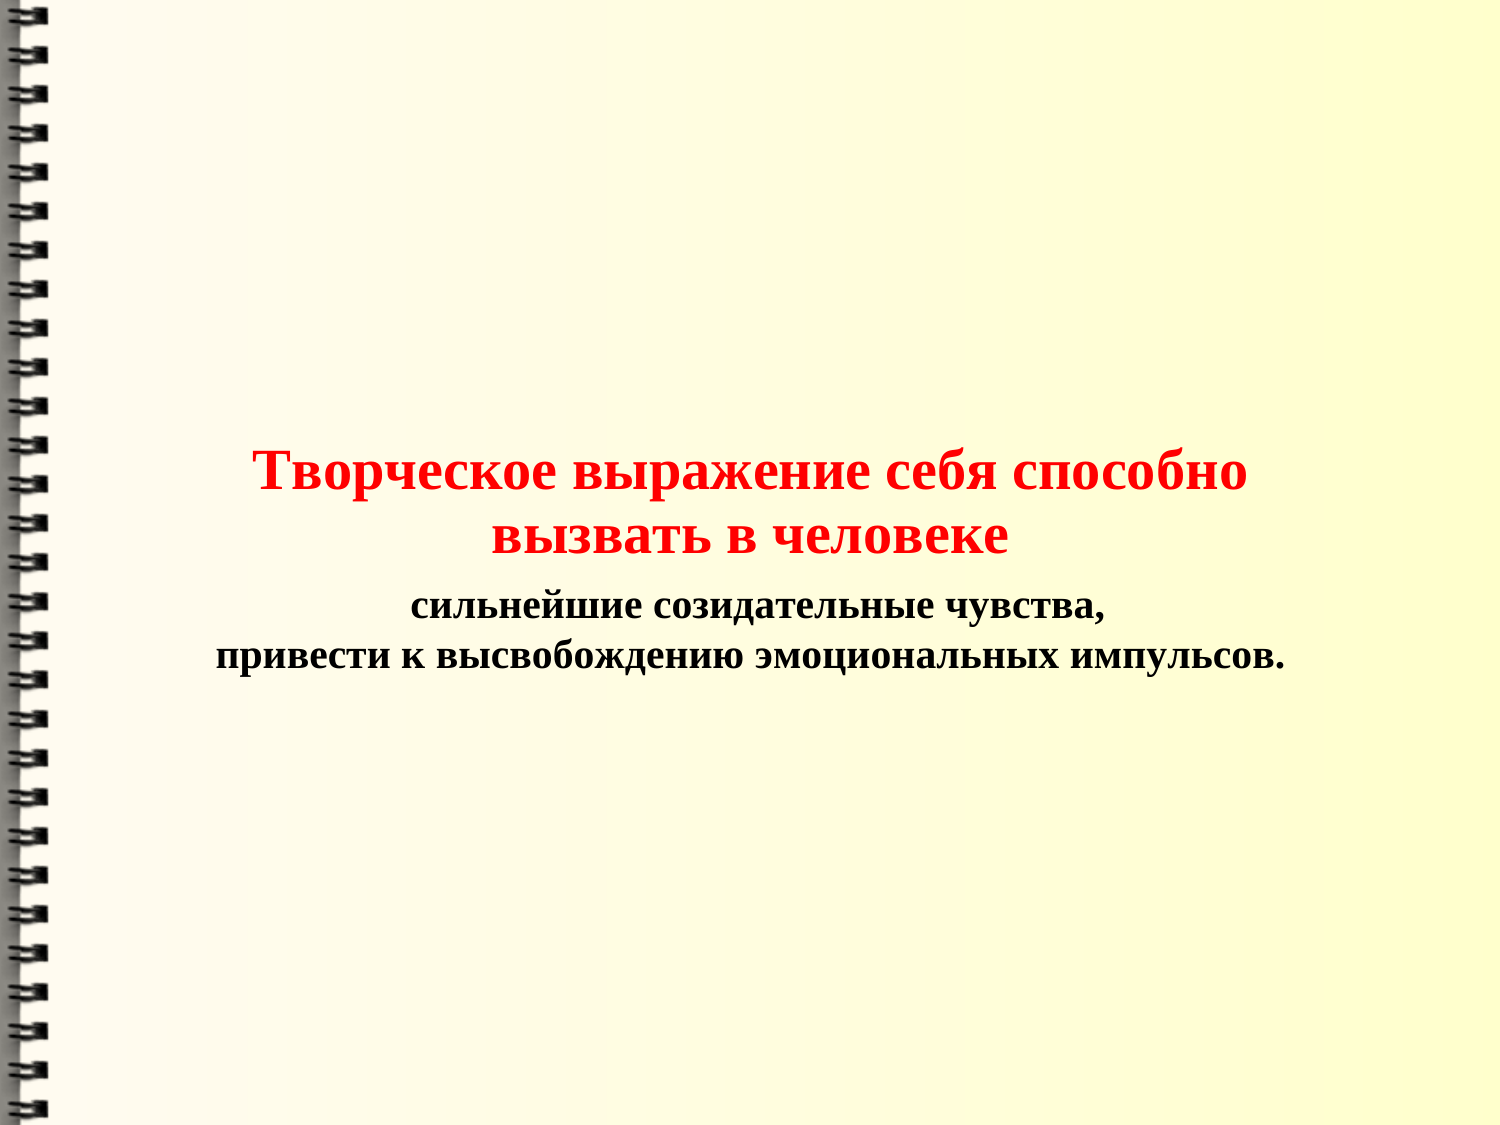

# Творческое выражение себя способно
вызвать в человеке
 сильнейшие созидательные чувства,
 привести к высвобождению эмоциональных импульсов.